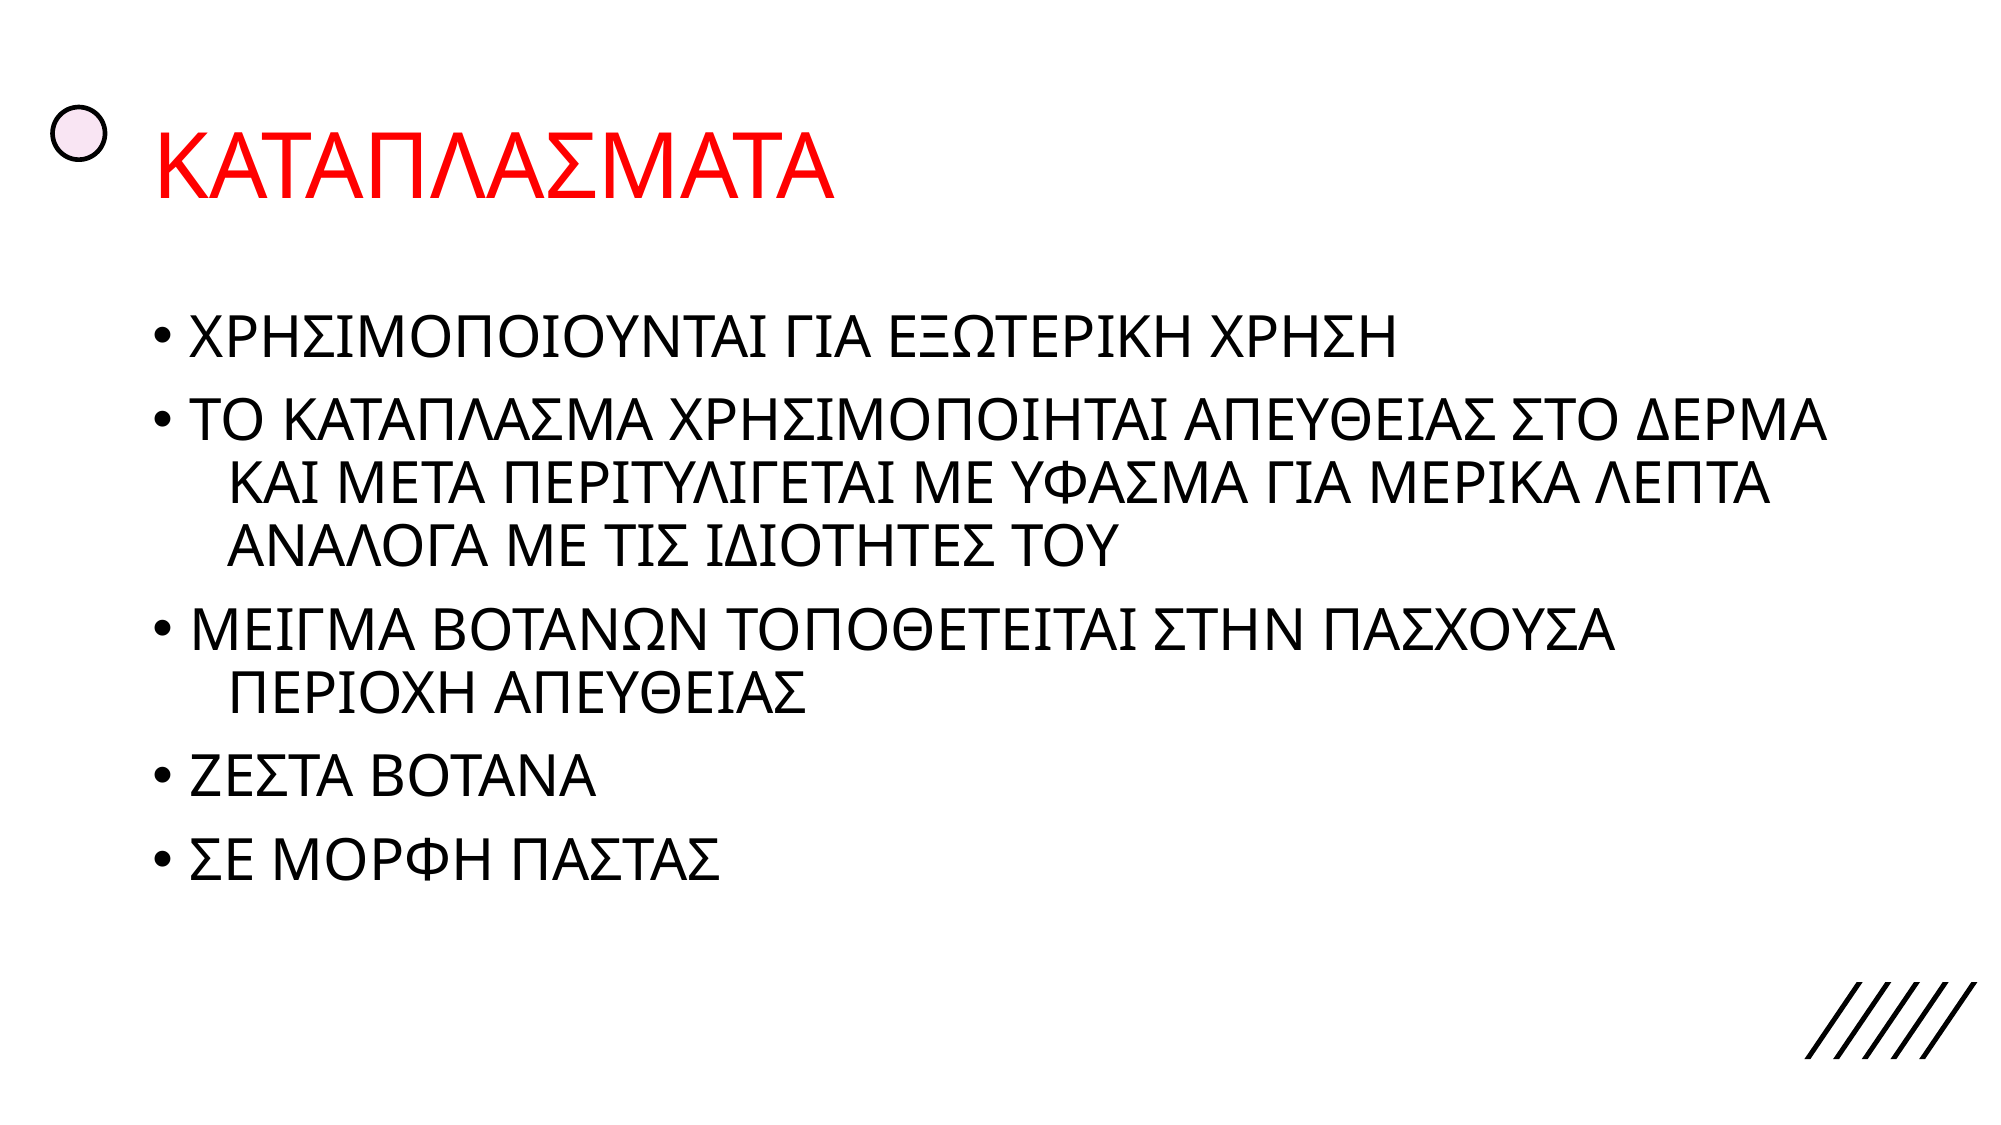

# ΚΑΤΑΠΛΑΣΜΑΤΑ
ΧΡΗΣΙΜΟΠΟΙΟΥΝΤΑΙ ΓΙΑ ΕΞΩΤΕΡΙΚΗ ΧΡΗΣΗ
ΤΟ ΚΑΤΑΠΛΑΣΜΑ ΧΡΗΣΙΜΟΠΟΙΗΤΑΙ ΑΠΕΥΘΕΙΑΣ ΣΤΟ ΔΕΡΜΑ ΚΑΙ ΜΕΤΑ ΠΕΡΙΤΥΛΙΓΕΤΑΙ ΜΕ ΥΦΑΣΜΑ ΓΙΑ ΜΕΡΙΚΑ ΛΕΠΤΑ ΑΝΑΛΟΓΑ ΜΕ ΤΙΣ ΙΔΙΟΤΗΤΕΣ ΤΟΥ
ΜΕΙΓΜΑ ΒΟΤΑΝΩΝ ΤΟΠΟΘΕΤΕΙΤΑΙ ΣΤΗΝ ΠΑΣΧΟΥΣΑ ΠΕΡΙΟΧΗ ΑΠΕΥΘΕΙΑΣ
ΖΕΣΤΑ ΒΟΤΑΝΑ
ΣΕ ΜΟΡΦΗ ΠΑΣΤΑΣ